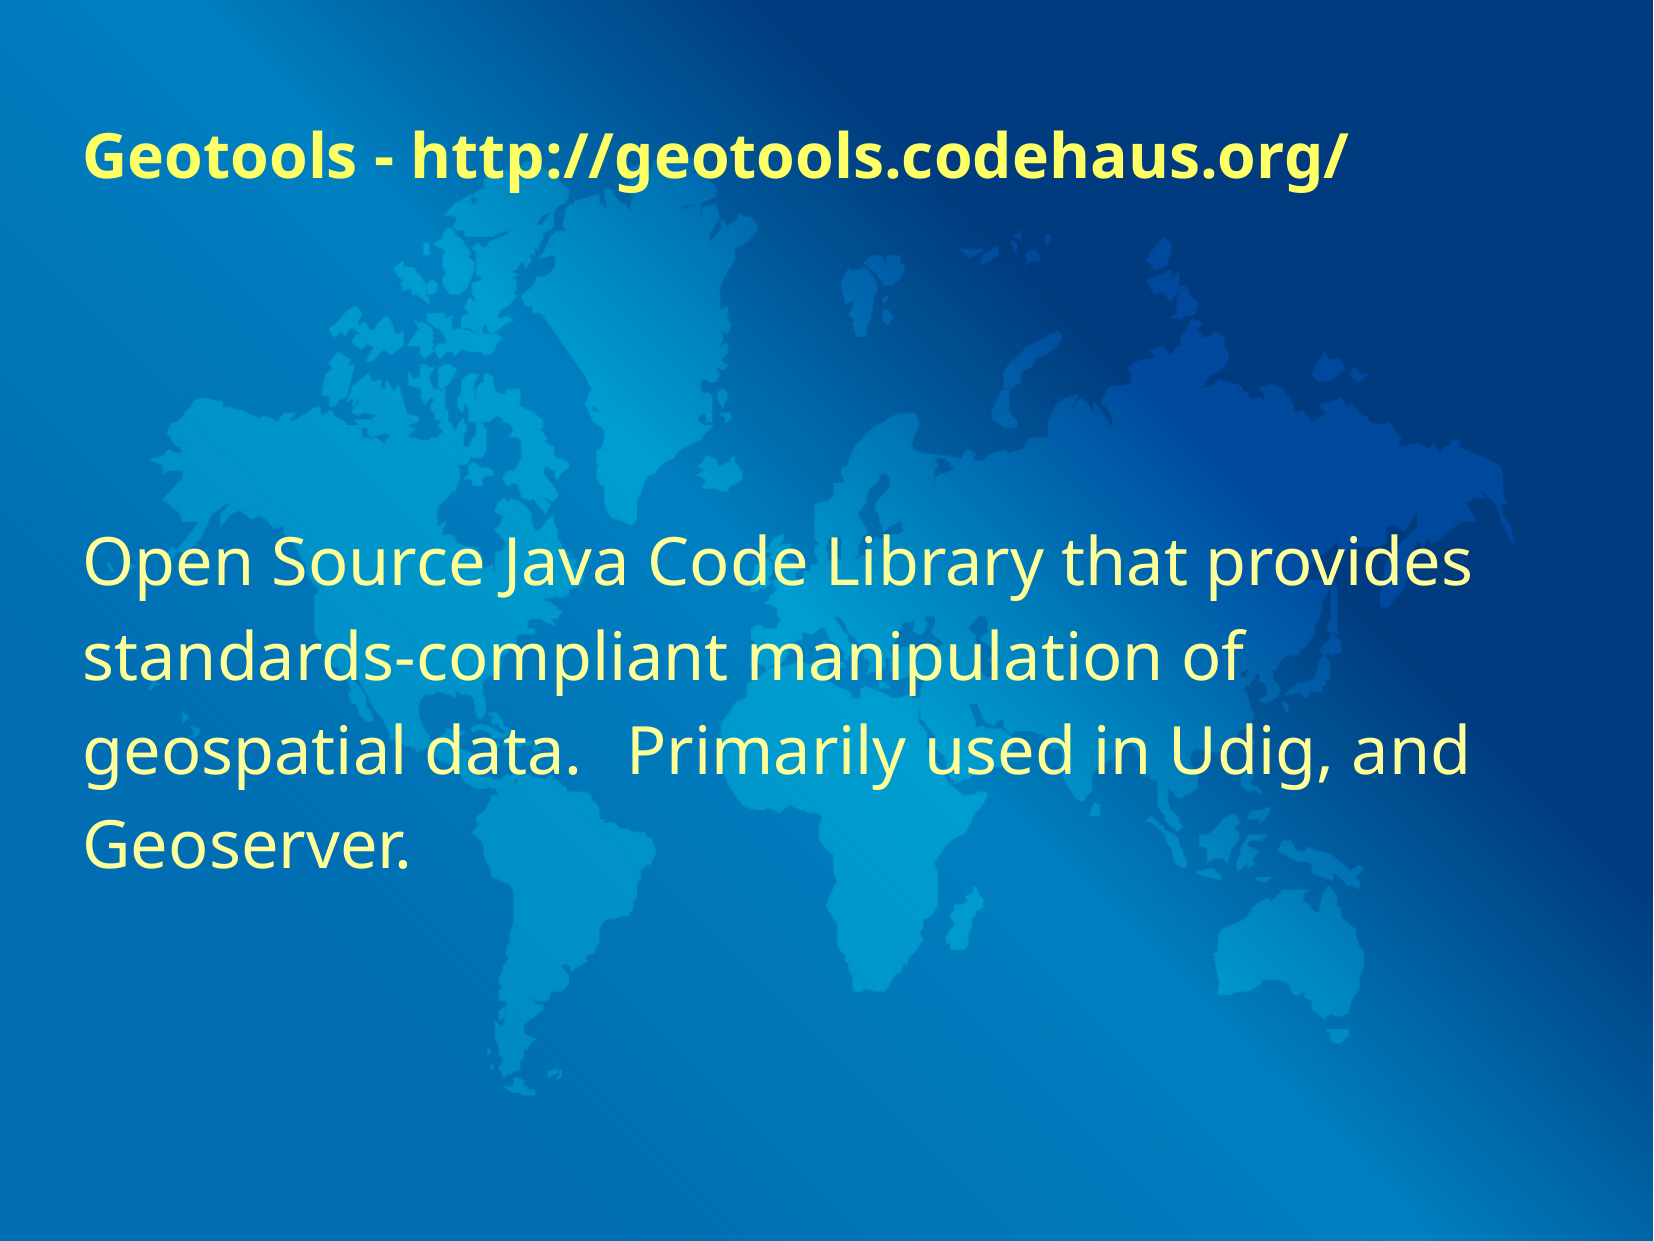

# Geotools - http://geotools.codehaus.org/
Open Source Java Code Library that provides standards-compliant manipulation of geospatial data.	Primarily used in Udig, and Geoserver.